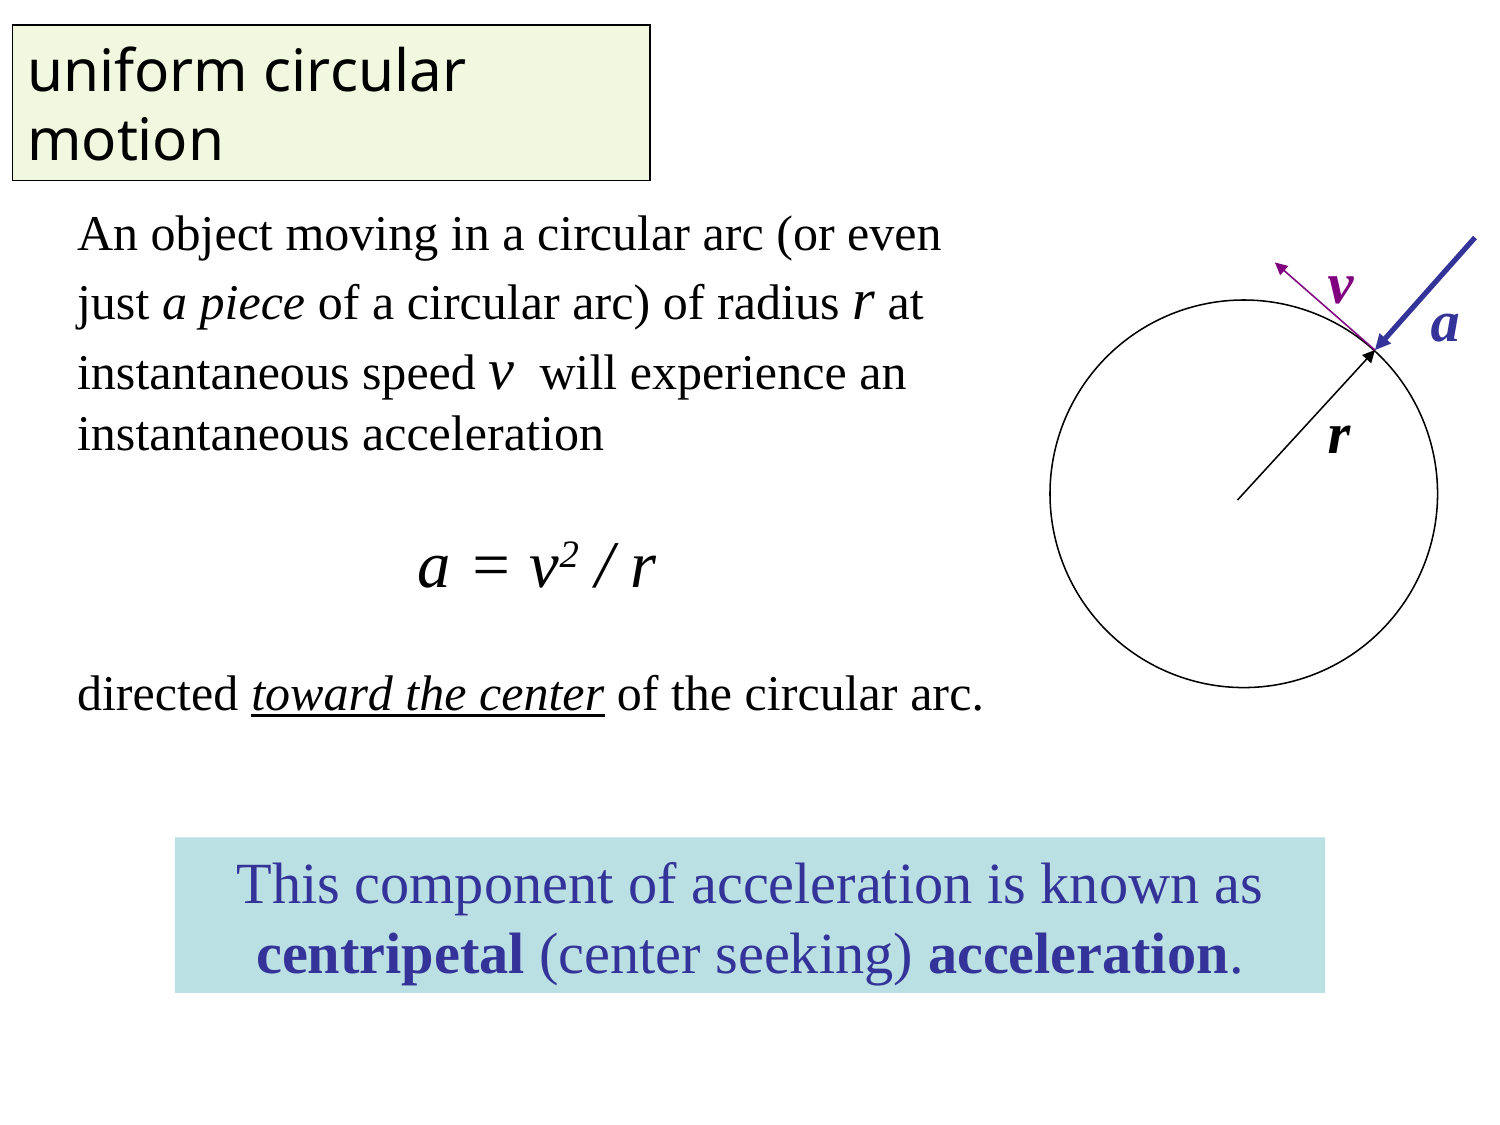

uniform circular motion
An object moving in a circular arc (or even just a piece of a circular arc) of radius r at instantaneous speed v will experience an instantaneous acceleration
a = v2 / r
directed toward the center of the circular arc.
v
a
r
This component of acceleration is known as centripetal (center seeking) acceleration.